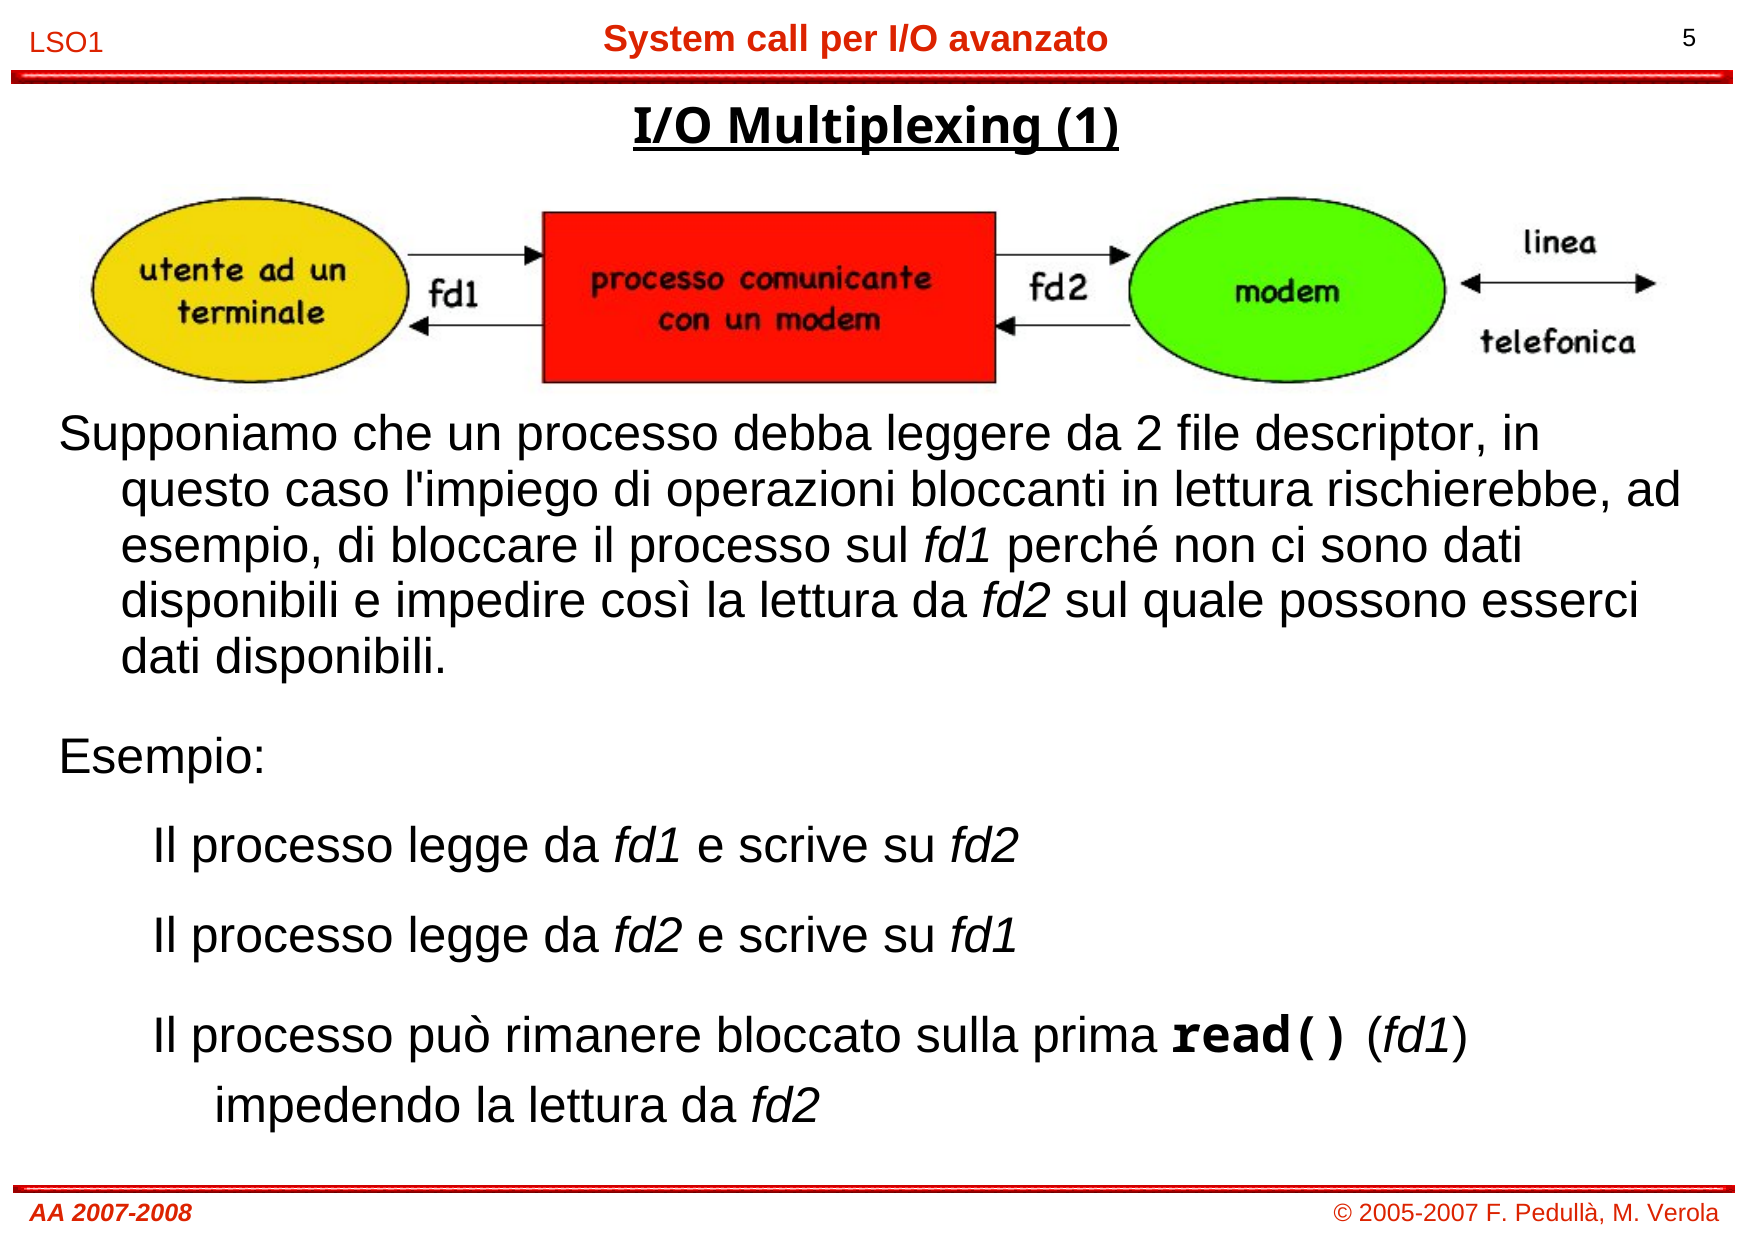

# I/O Multiplexing (1)
Supponiamo che un processo debba leggere da 2 file descriptor, in questo caso l'impiego di operazioni bloccanti in lettura rischierebbe, ad esempio, di bloccare il processo sul fd1 perché non ci sono dati disponibili e impedire così la lettura da fd2 sul quale possono esserci dati disponibili.
Esempio:
Il processo legge da fd1 e scrive su fd2
Il processo legge da fd2 e scrive su fd1
Il processo può rimanere bloccato sulla prima read() (fd1) impedendo la lettura da fd2